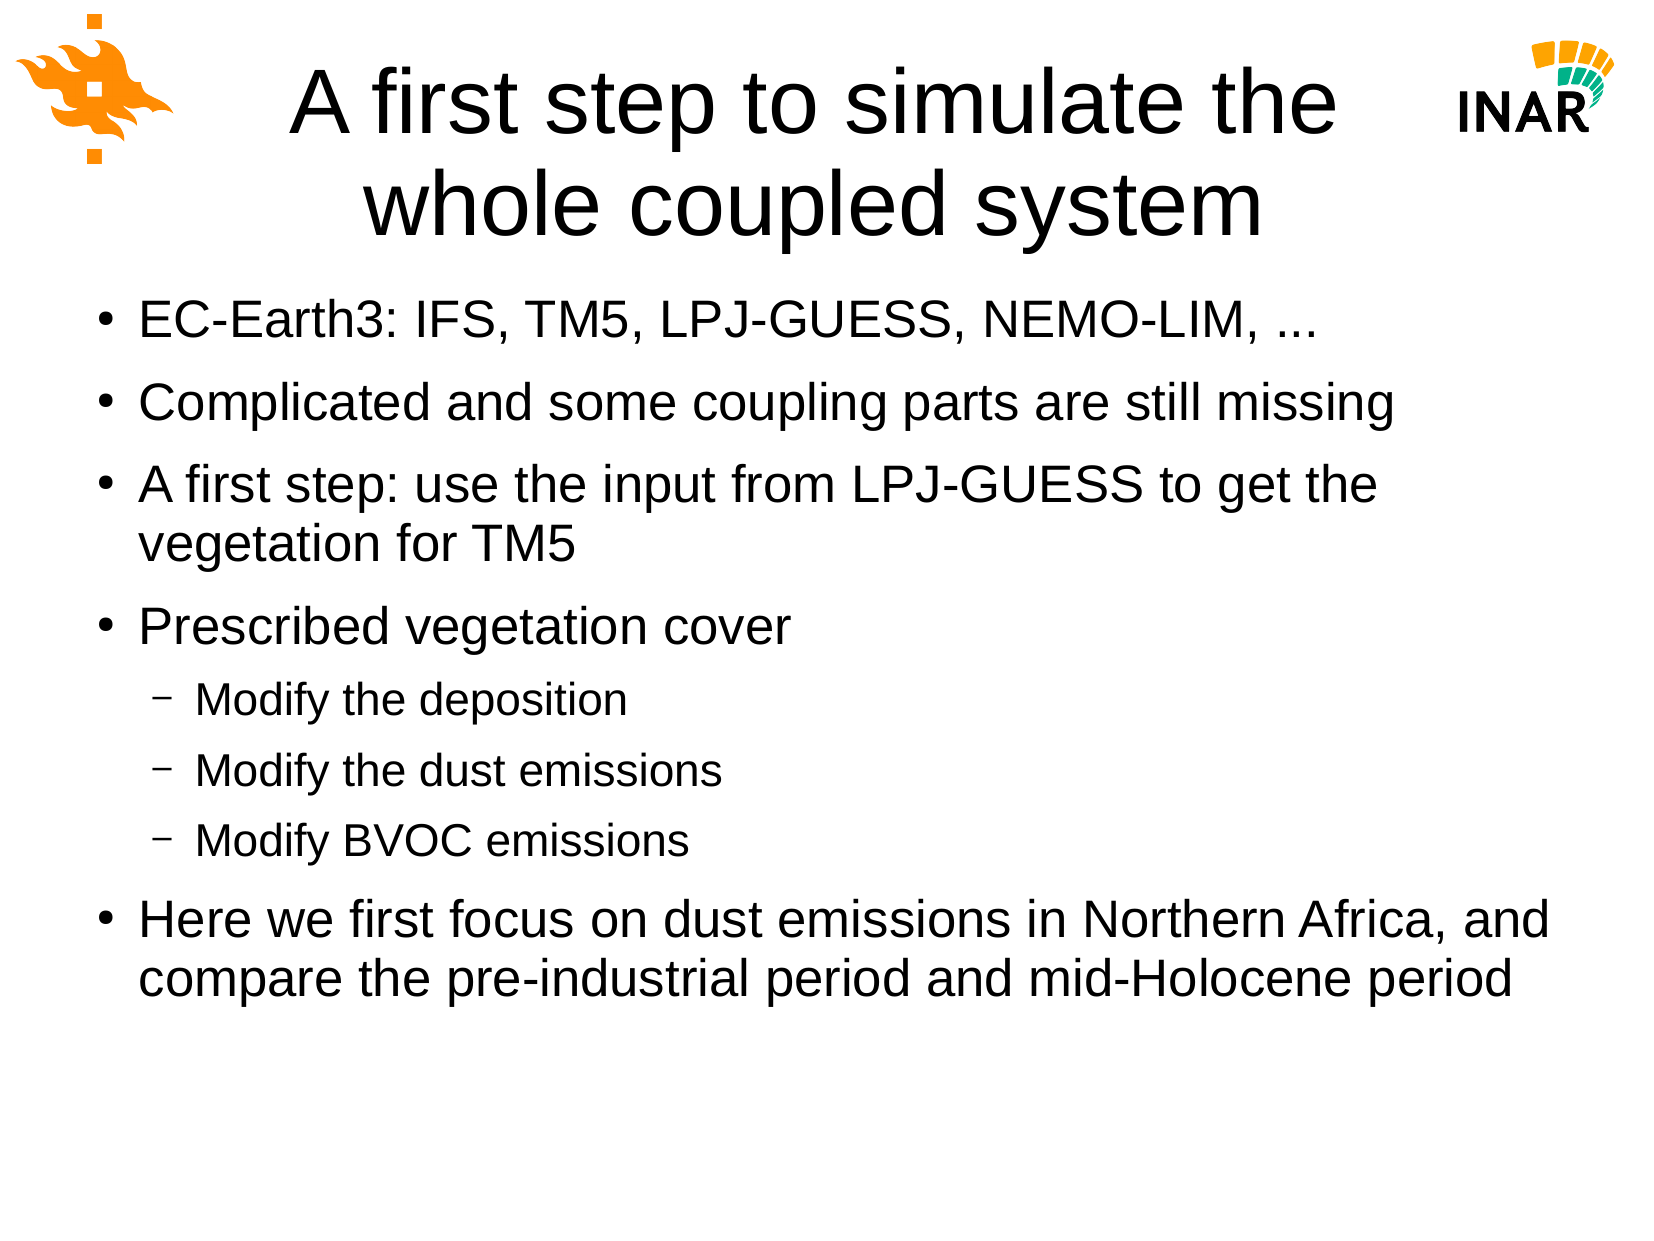

# A first step to simulate the whole coupled system
EC-Earth3: IFS, TM5, LPJ-GUESS, NEMO-LIM, ...
Complicated and some coupling parts are still missing
A first step: use the input from LPJ-GUESS to get the vegetation for TM5
Prescribed vegetation cover
Modify the deposition
Modify the dust emissions
Modify BVOC emissions
Here we first focus on dust emissions in Northern Africa, and compare the pre-industrial period and mid-Holocene period